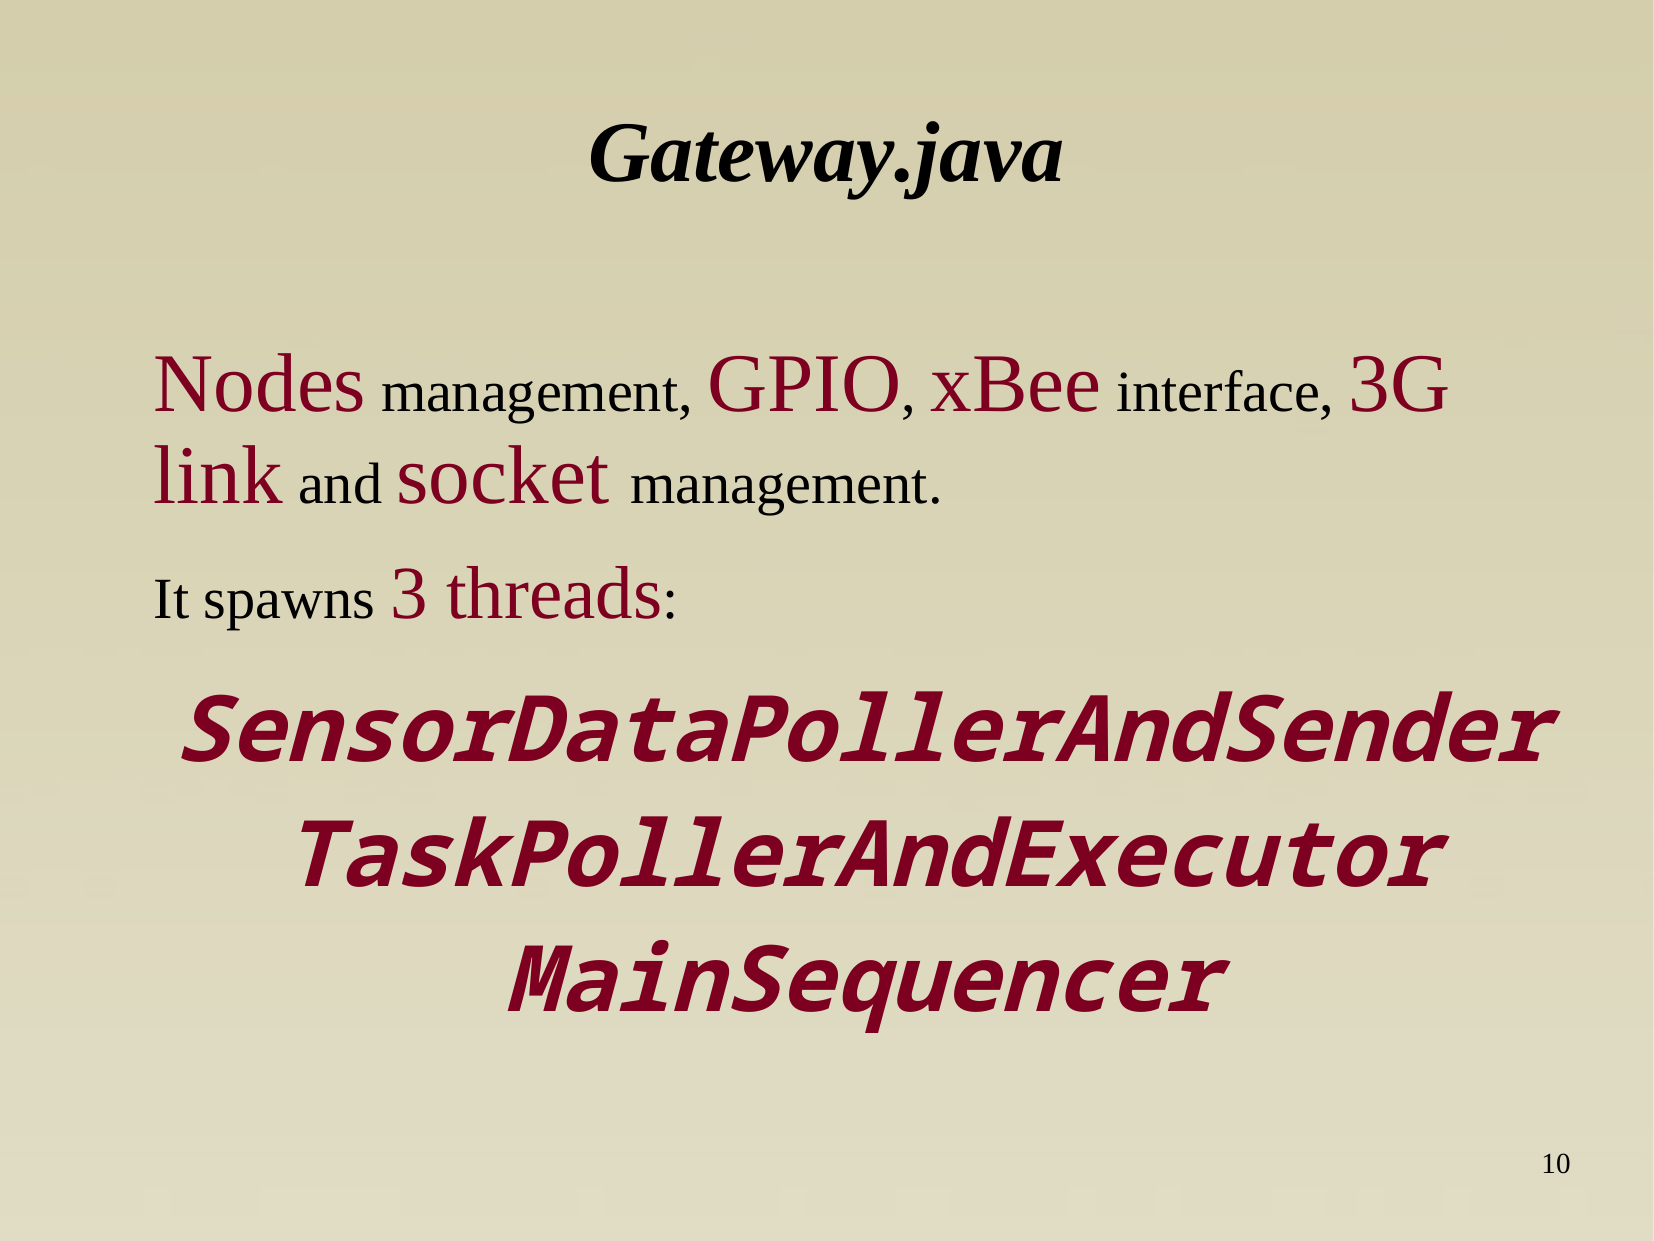

# Gateway.java
Nodes management, GPIO, xBee interface, 3G link and socket management.
It spawns 3 threads:
SensorDataPollerAndSender
TaskPollerAndExecutor
MainSequencer
10